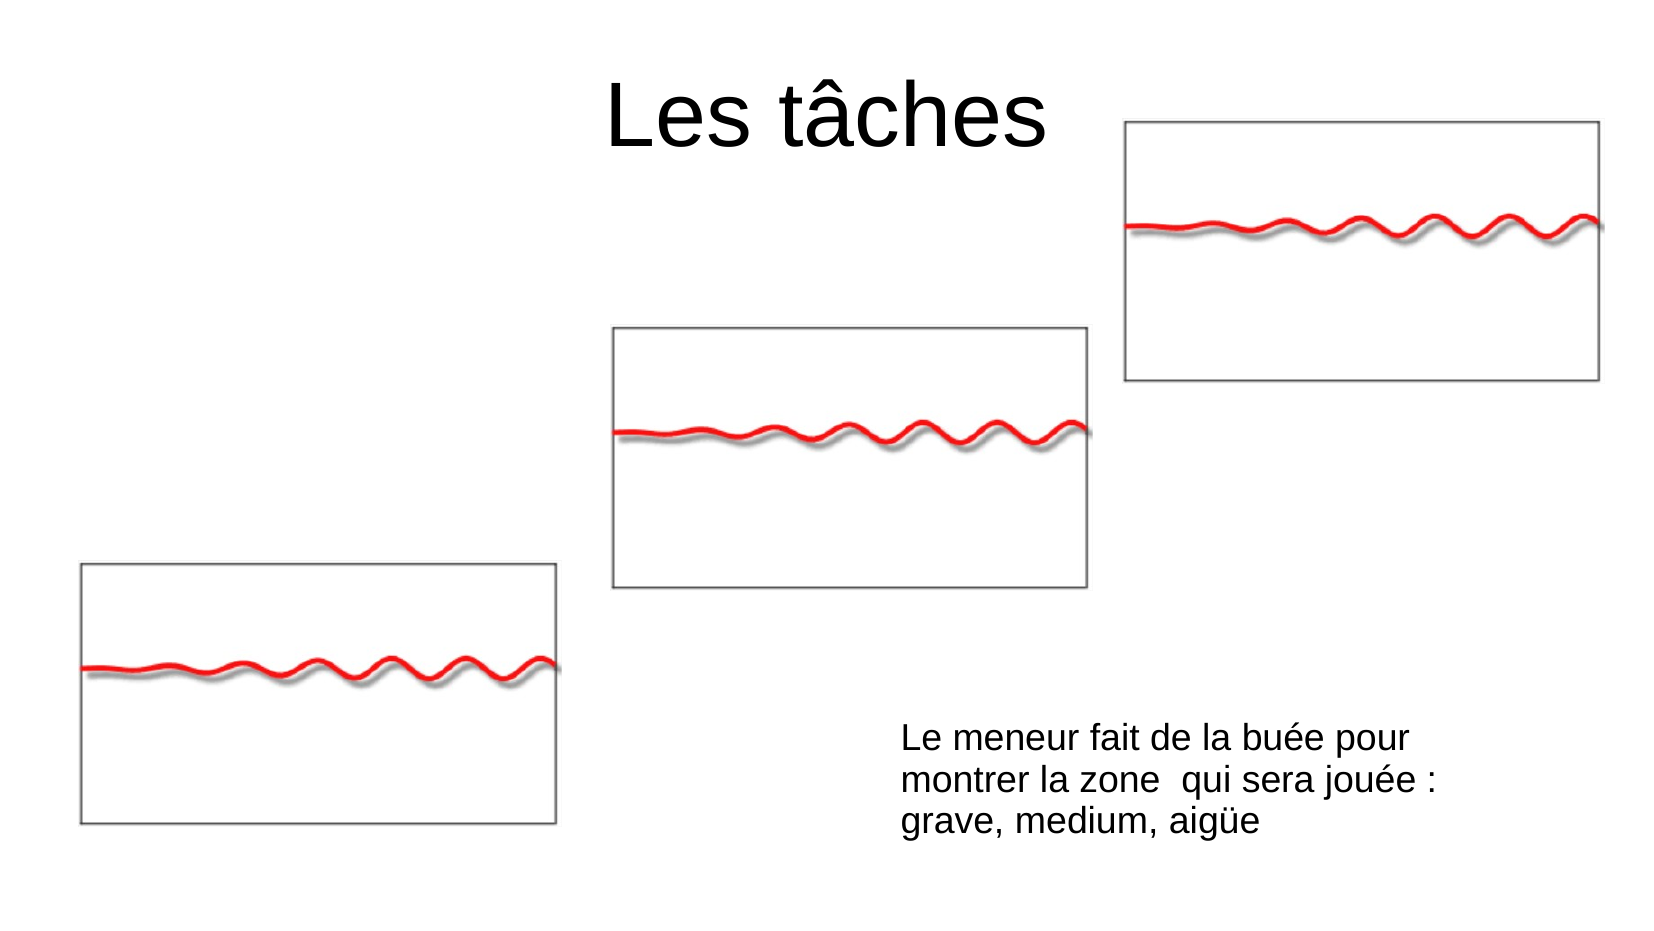

# Les tâches
Le meneur fait de la buée pour montrer la zone qui sera jouée : grave, medium, aigüe